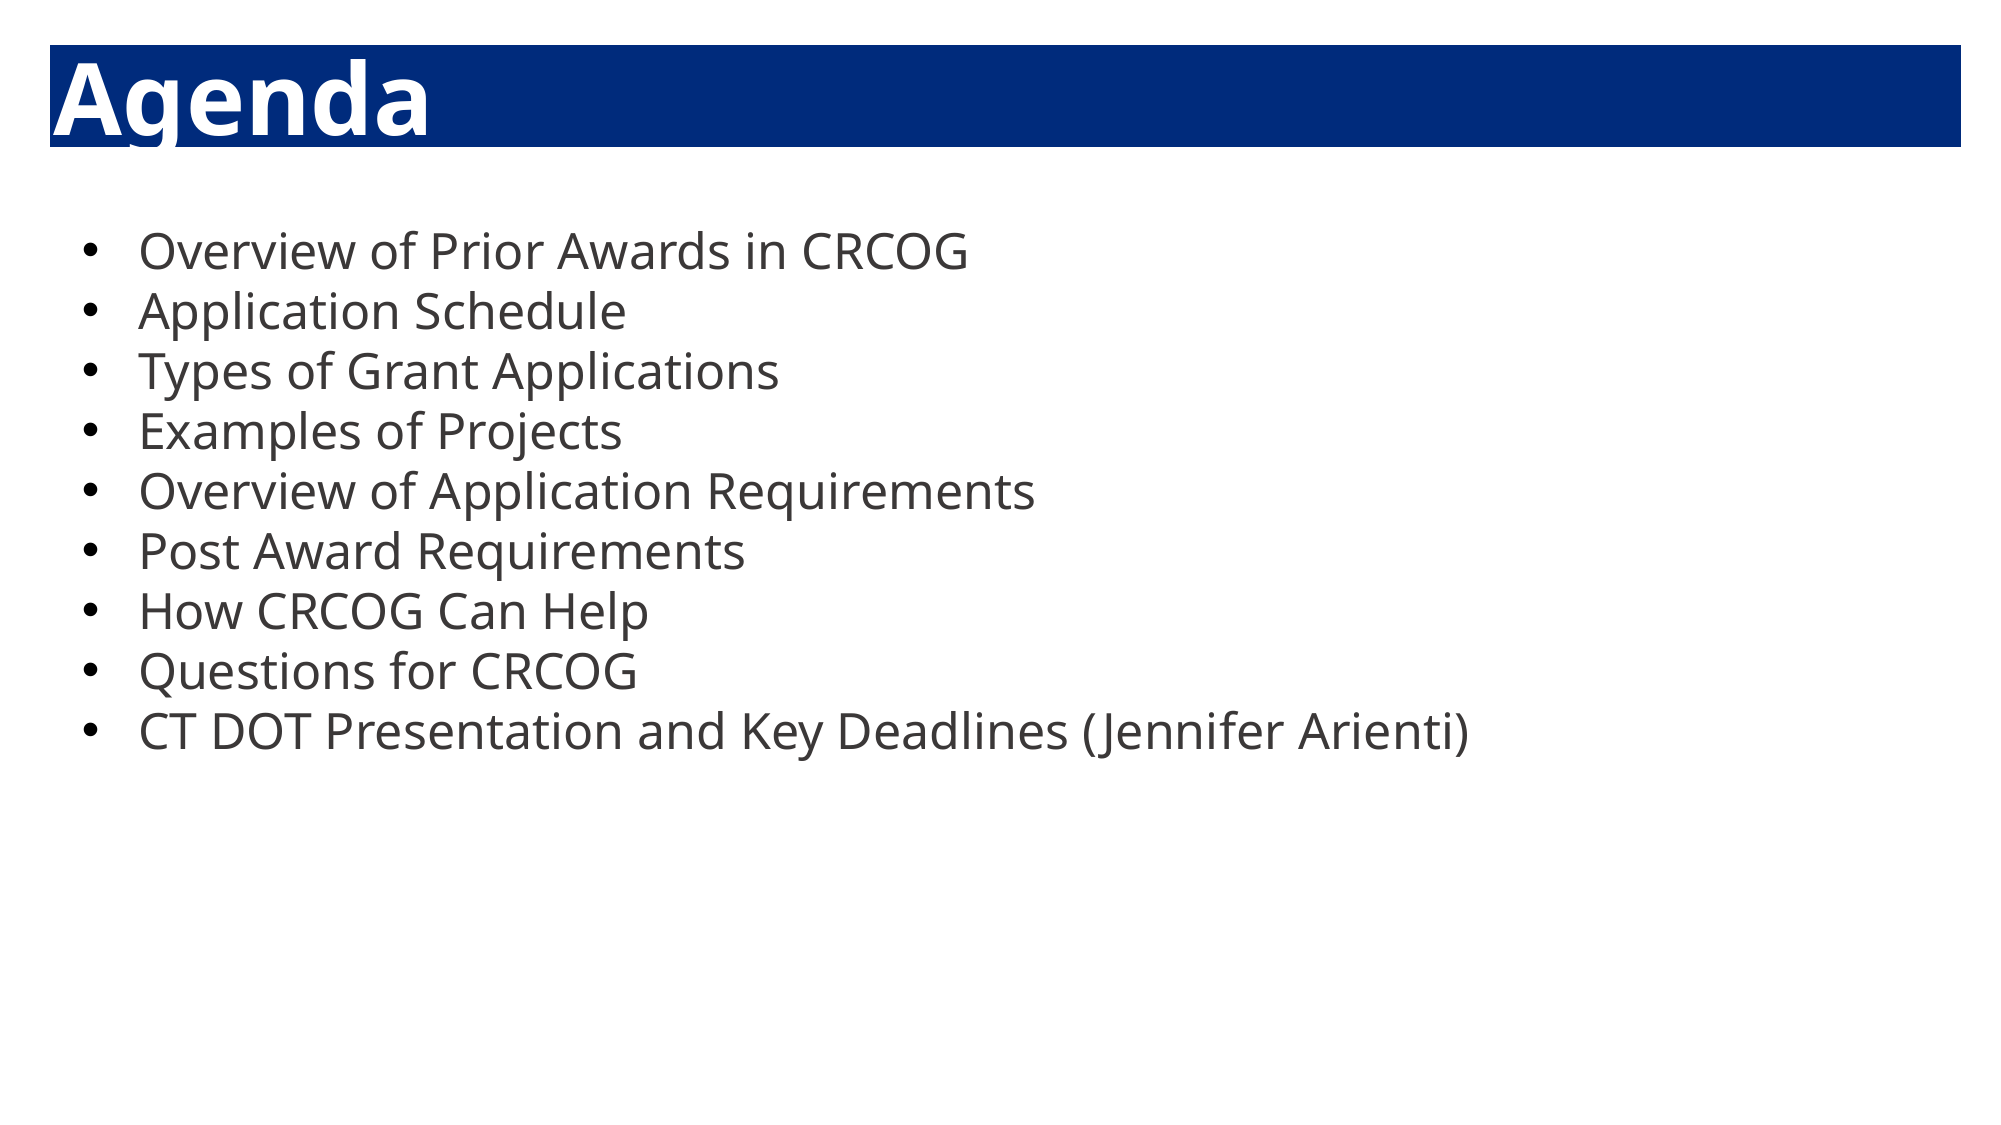

Agenda
Overview of Prior Awards in CRCOG
Application Schedule
Types of Grant Applications
Examples of Projects
Overview of Application Requirements
Post Award Requirements
How CRCOG Can Help
Questions for CRCOG
CT DOT Presentation and Key Deadlines (Jennifer Arienti)